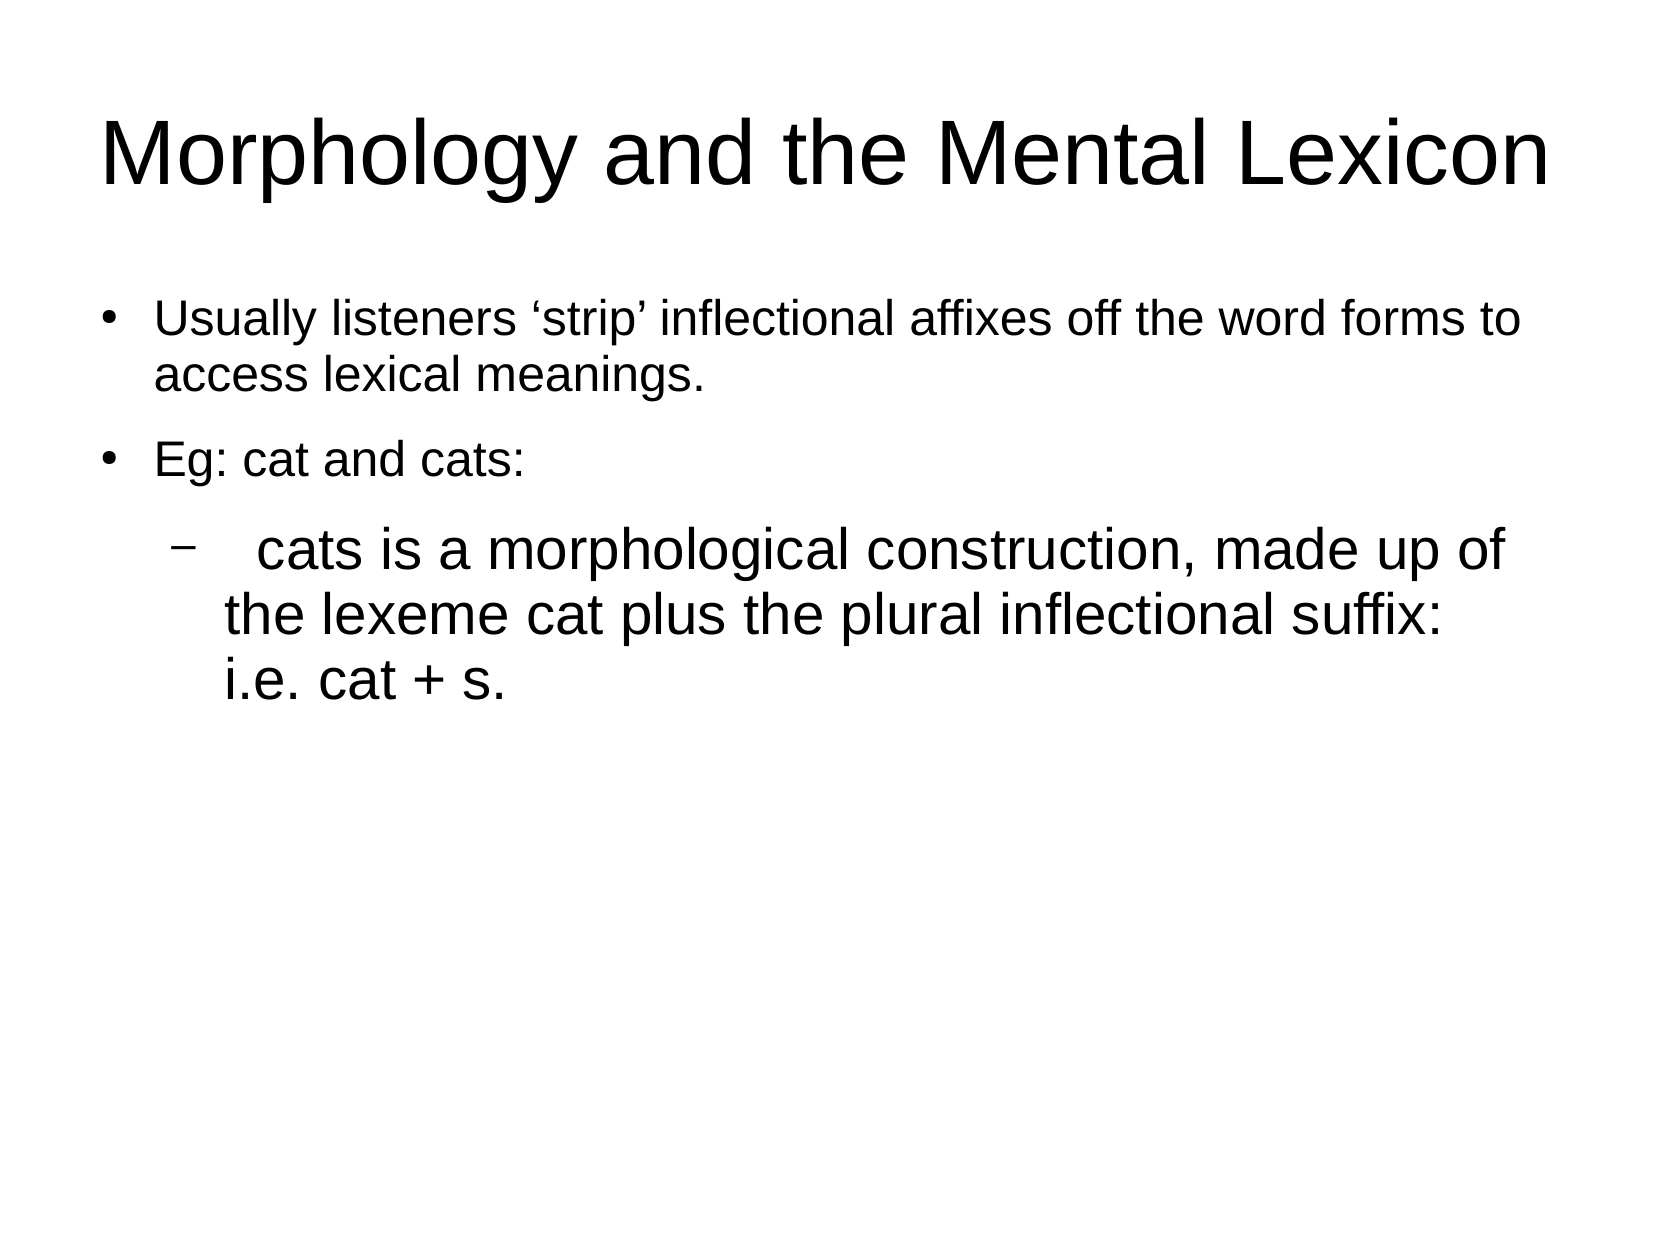

# Morphology and the Mental Lexicon
Usually listeners ‘strip’ inflectional affixes off the word forms to access lexical meanings.
Eg: cat and cats:
 cats is a morphological construction, made up of the lexeme cat plus the plural inflectional suffix: i.e. cat + s.